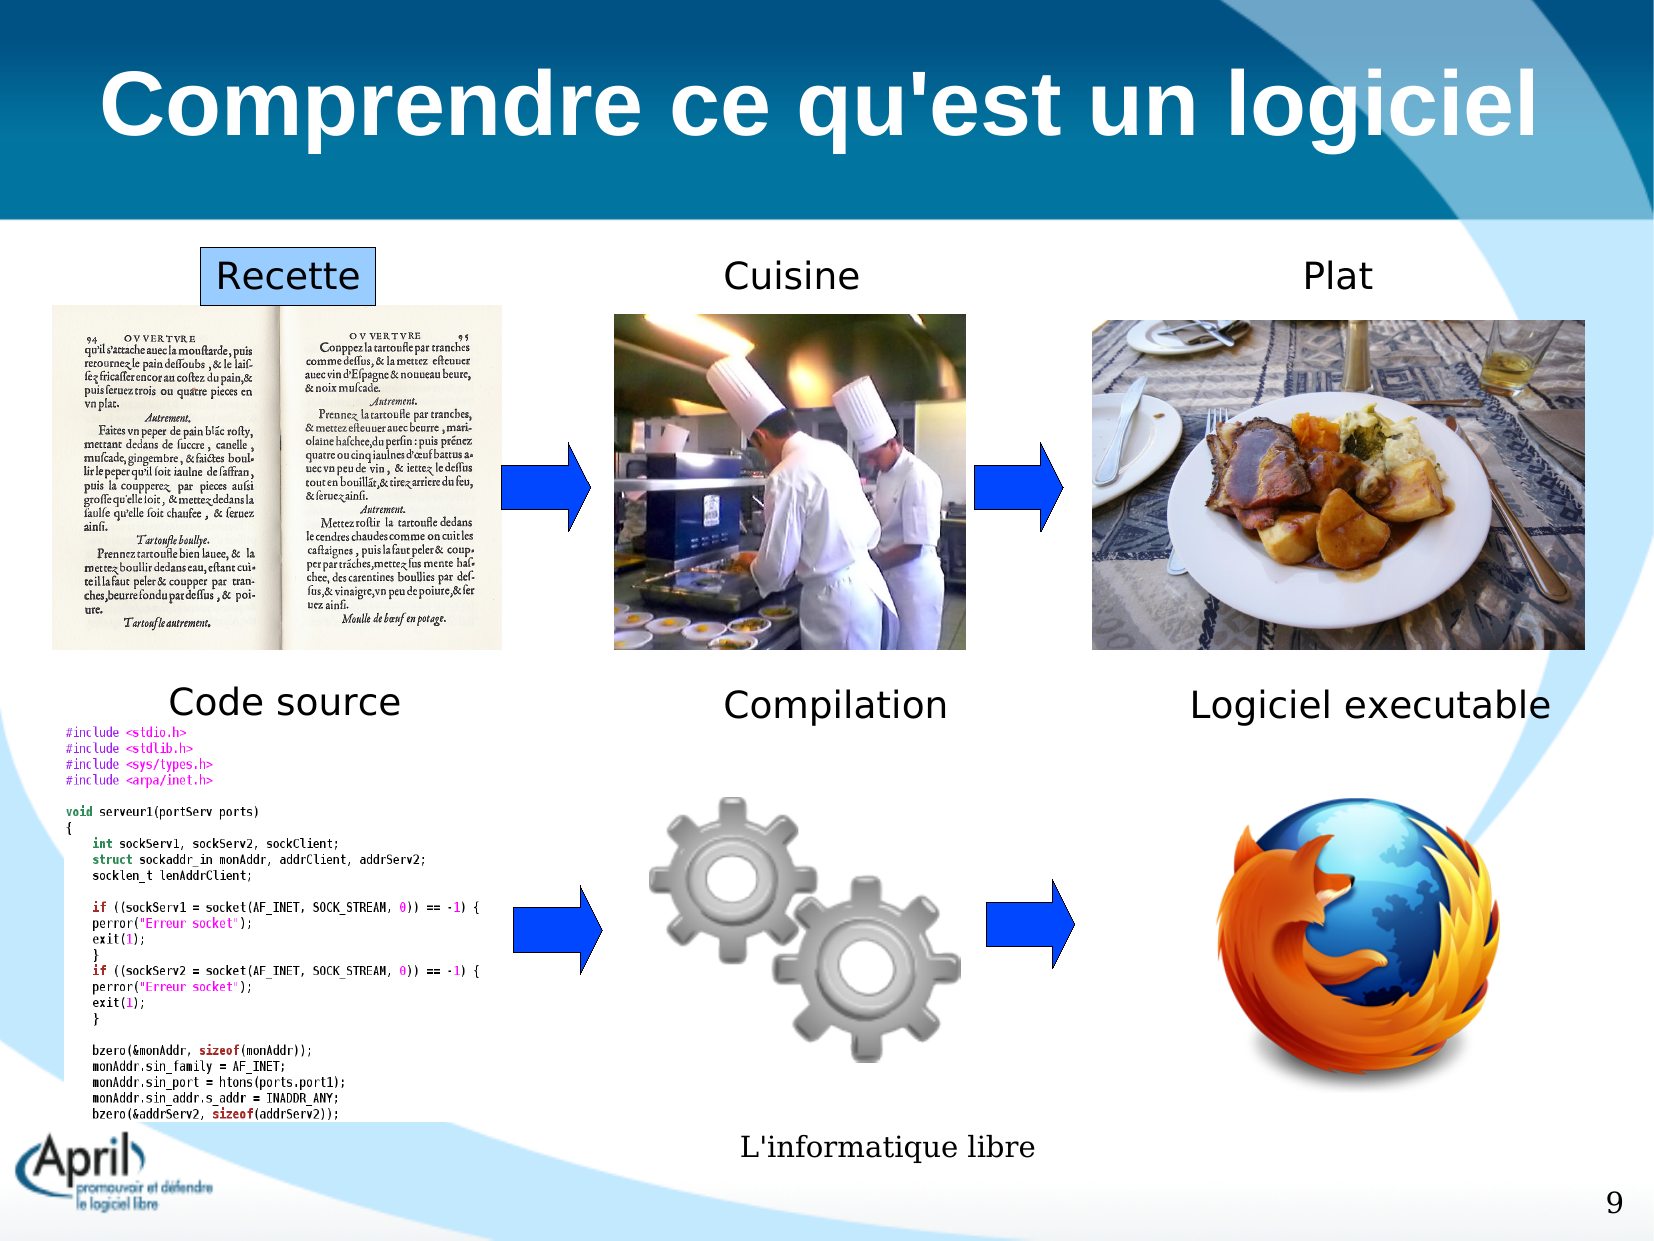

# Comprendre ce qu'est un logiciel
Recette
Cuisine
Plat
Code source
Compilation
Logiciel executable
L'informatique libre
9